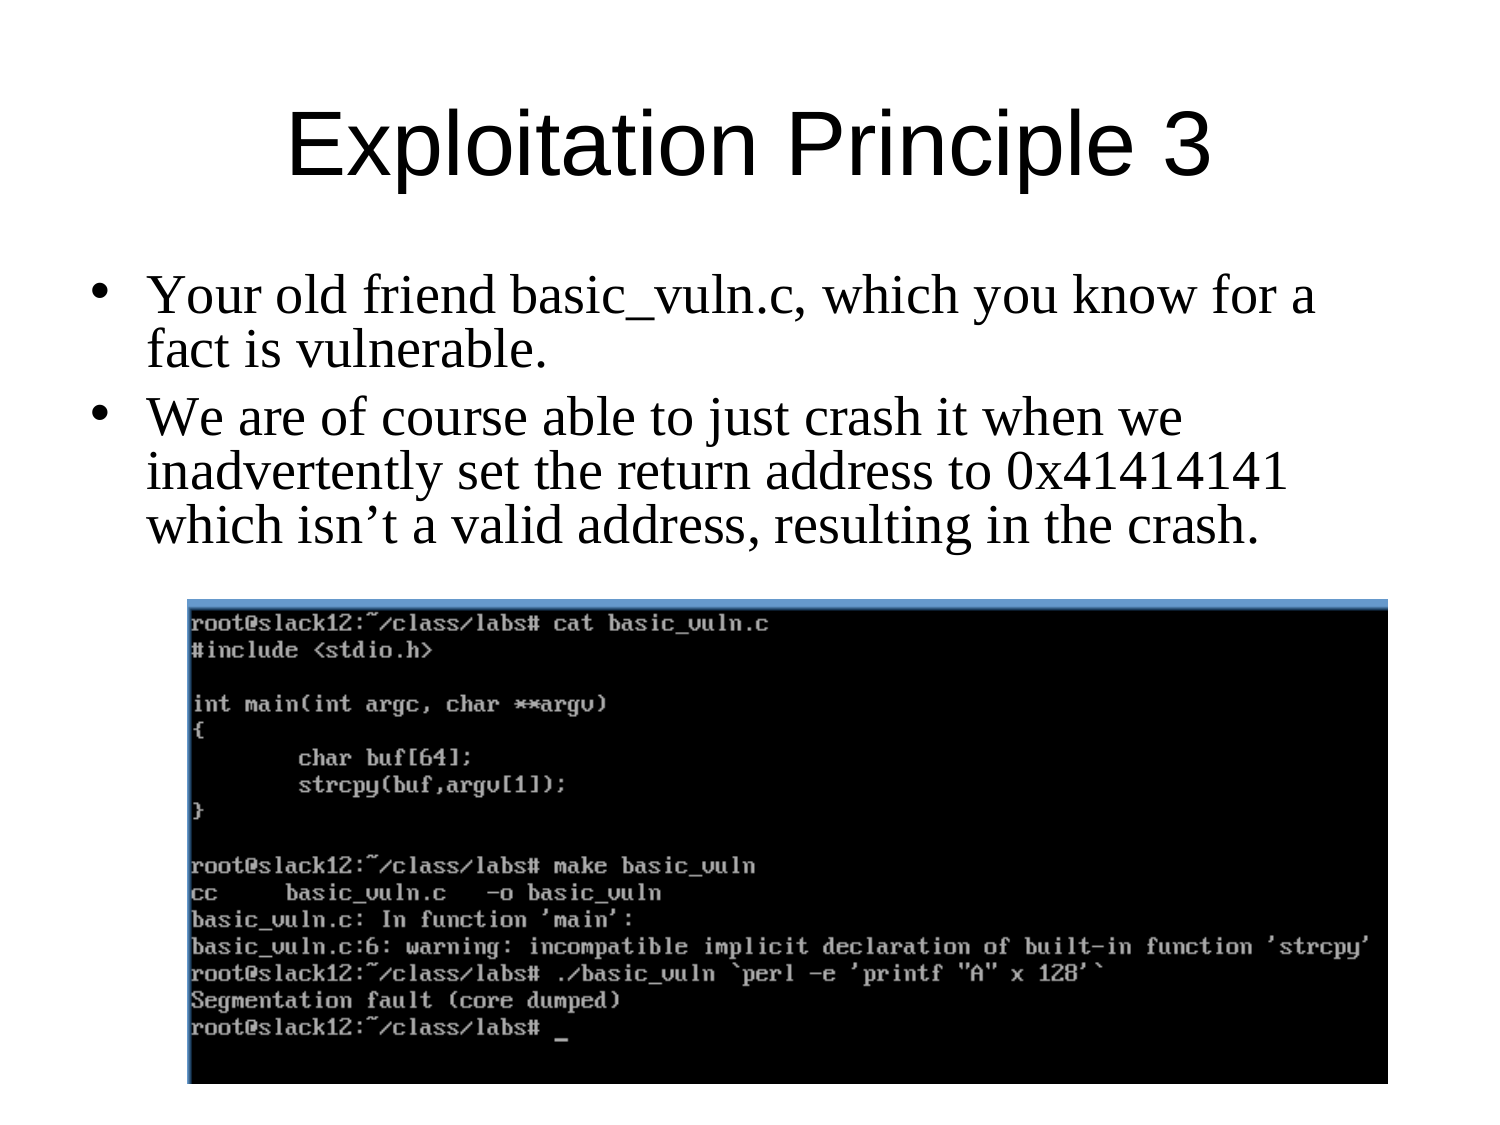

# Exploitation Principle 3
Your old friend basic_vuln.c, which you know for a fact is vulnerable.
We are of course able to just crash it when we inadvertently set the return address to 0x41414141 which isn’t a valid address, resulting in the crash.